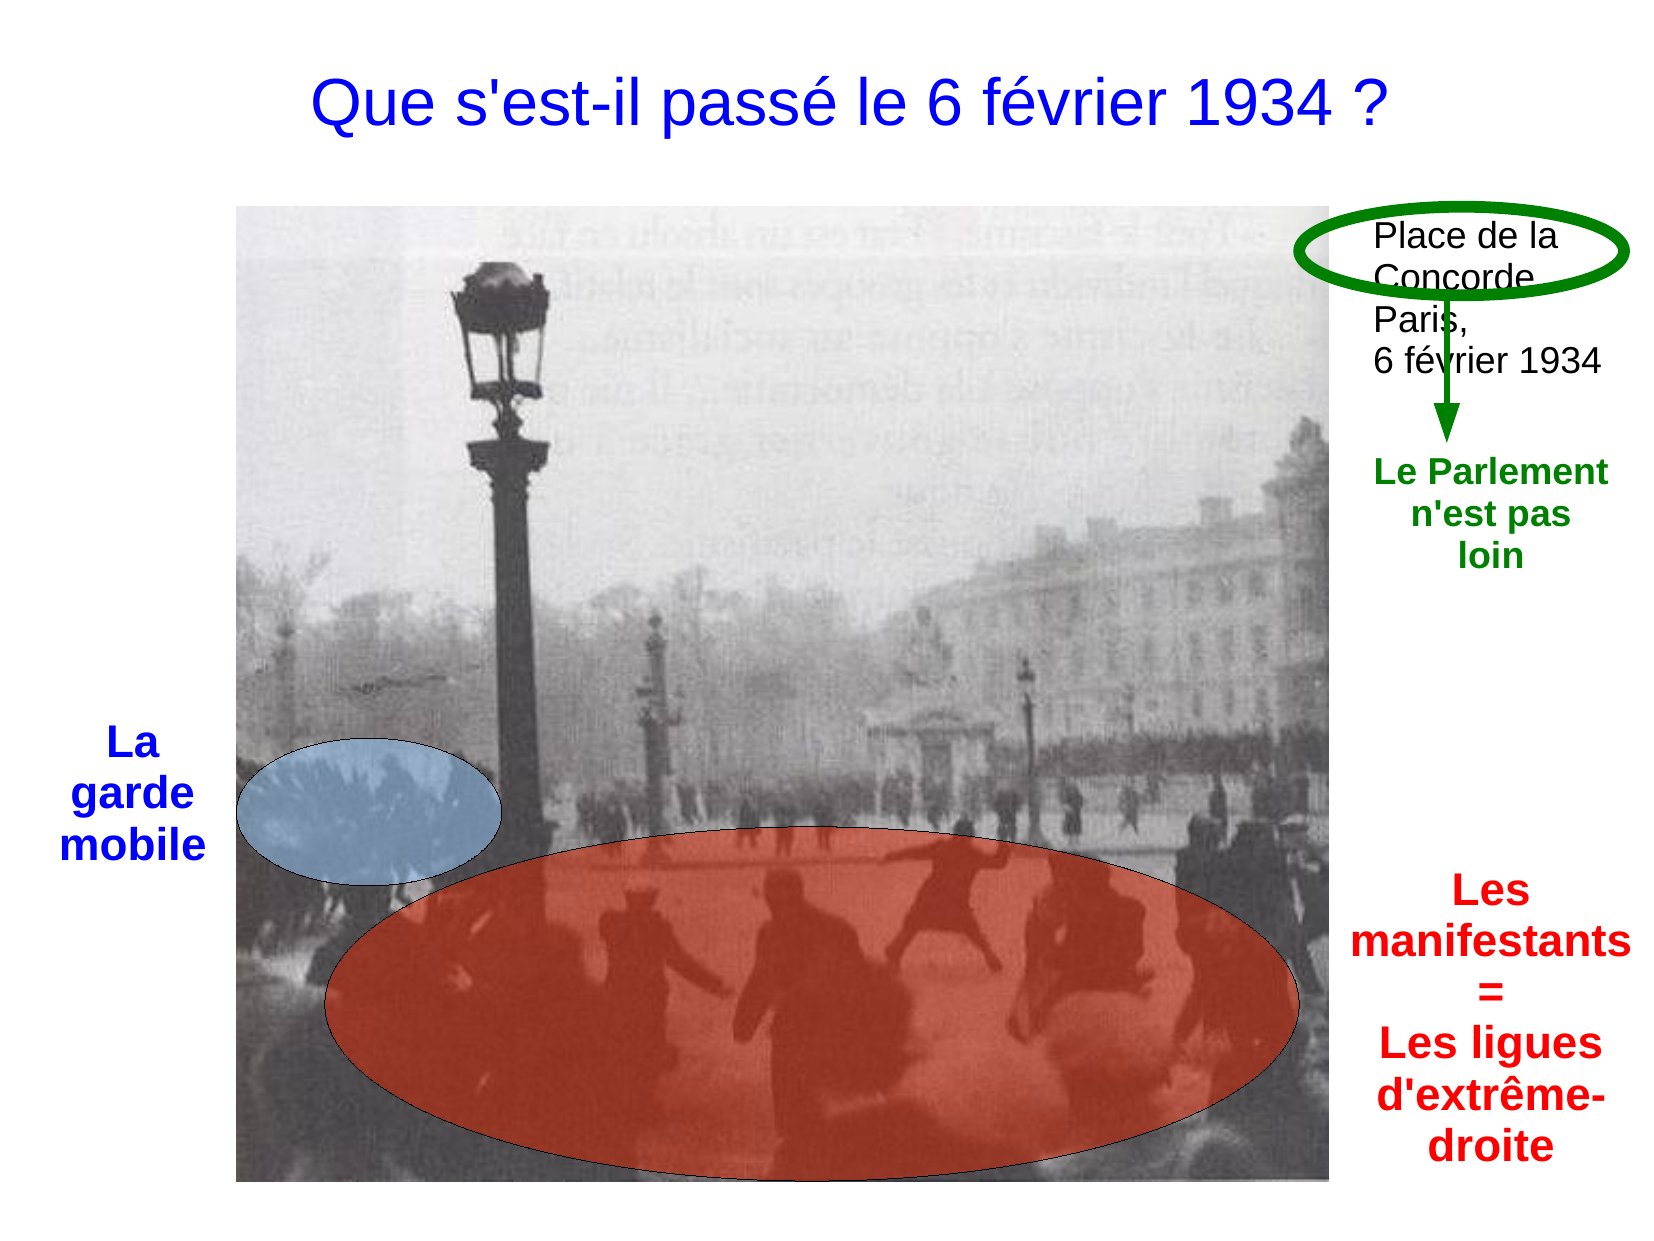

# Que s'est-il passé le 6 février 1934 ?
Place de la Concorde, Paris,
6 février 1934
Le Parlement n'est pas loin
La garde
mobile
Les manifestants
=
Les ligues
d'extrême-droite